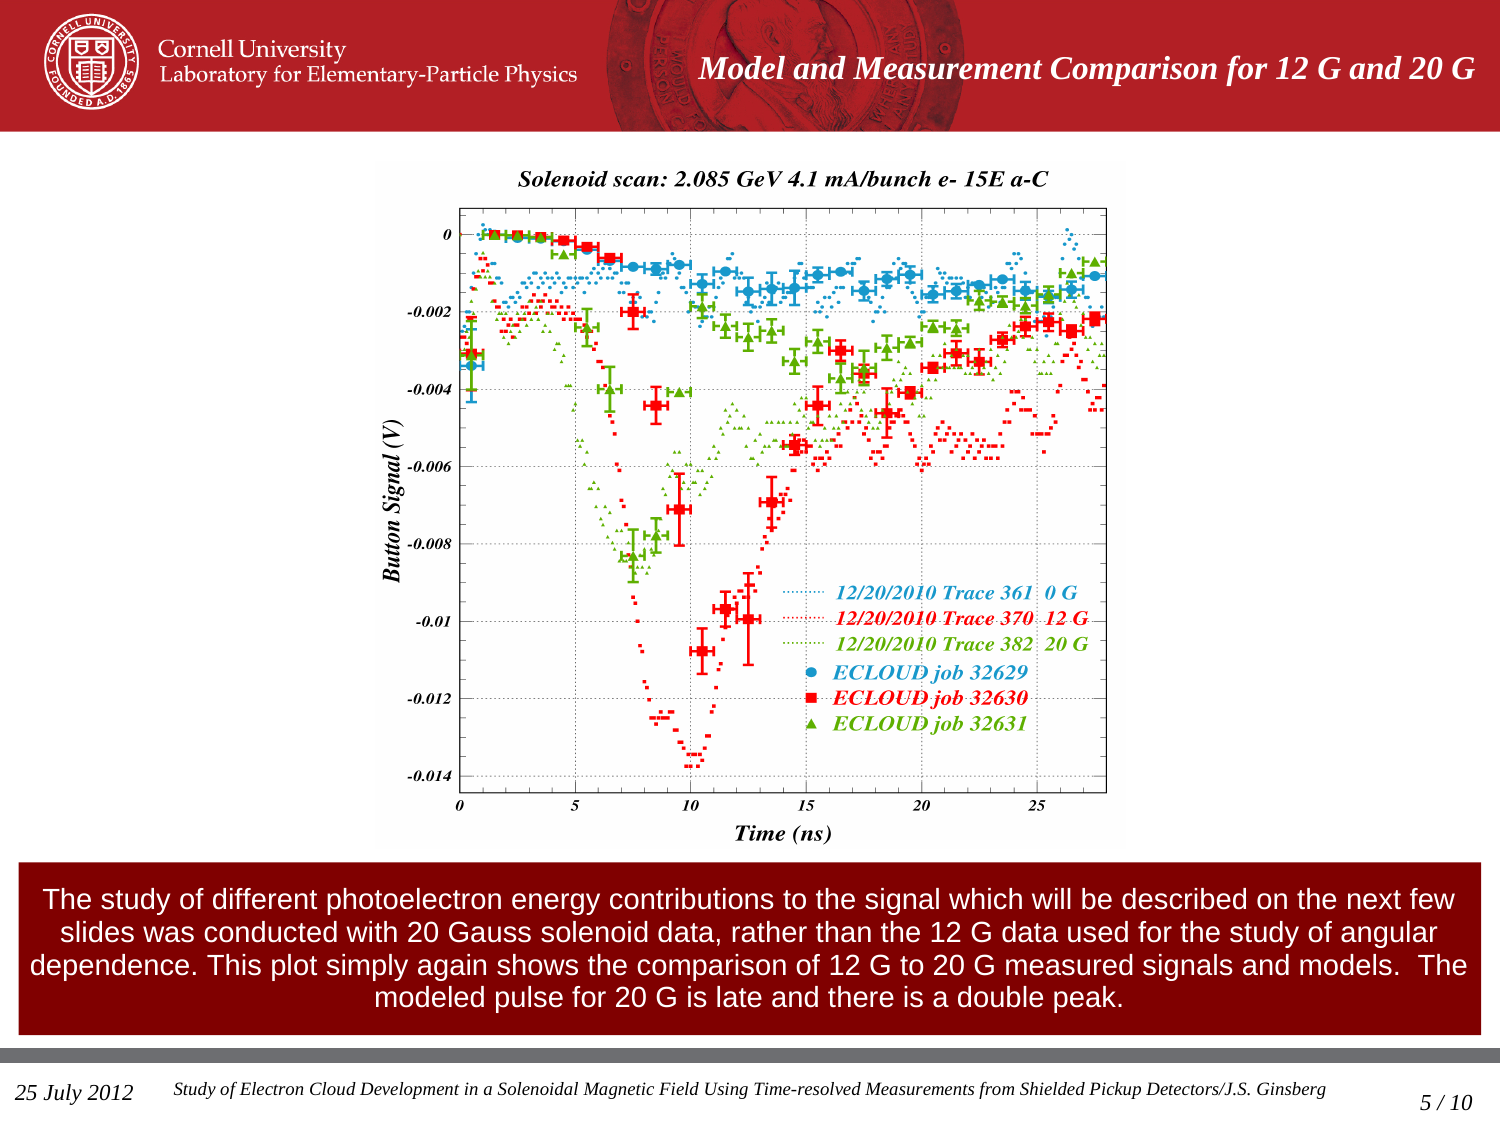

# Model and Measurement Comparison for 12 G and 20 G
The study of different photoelectron energy contributions to the signal which will be described on the next few slides was conducted with 20 Gauss solenoid data, rather than the 12 G data used for the study of angular dependence. This plot simply again shows the comparison of 12 G to 20 G measured signals and models. The modeled pulse for 20 G is late and there is a double peak.